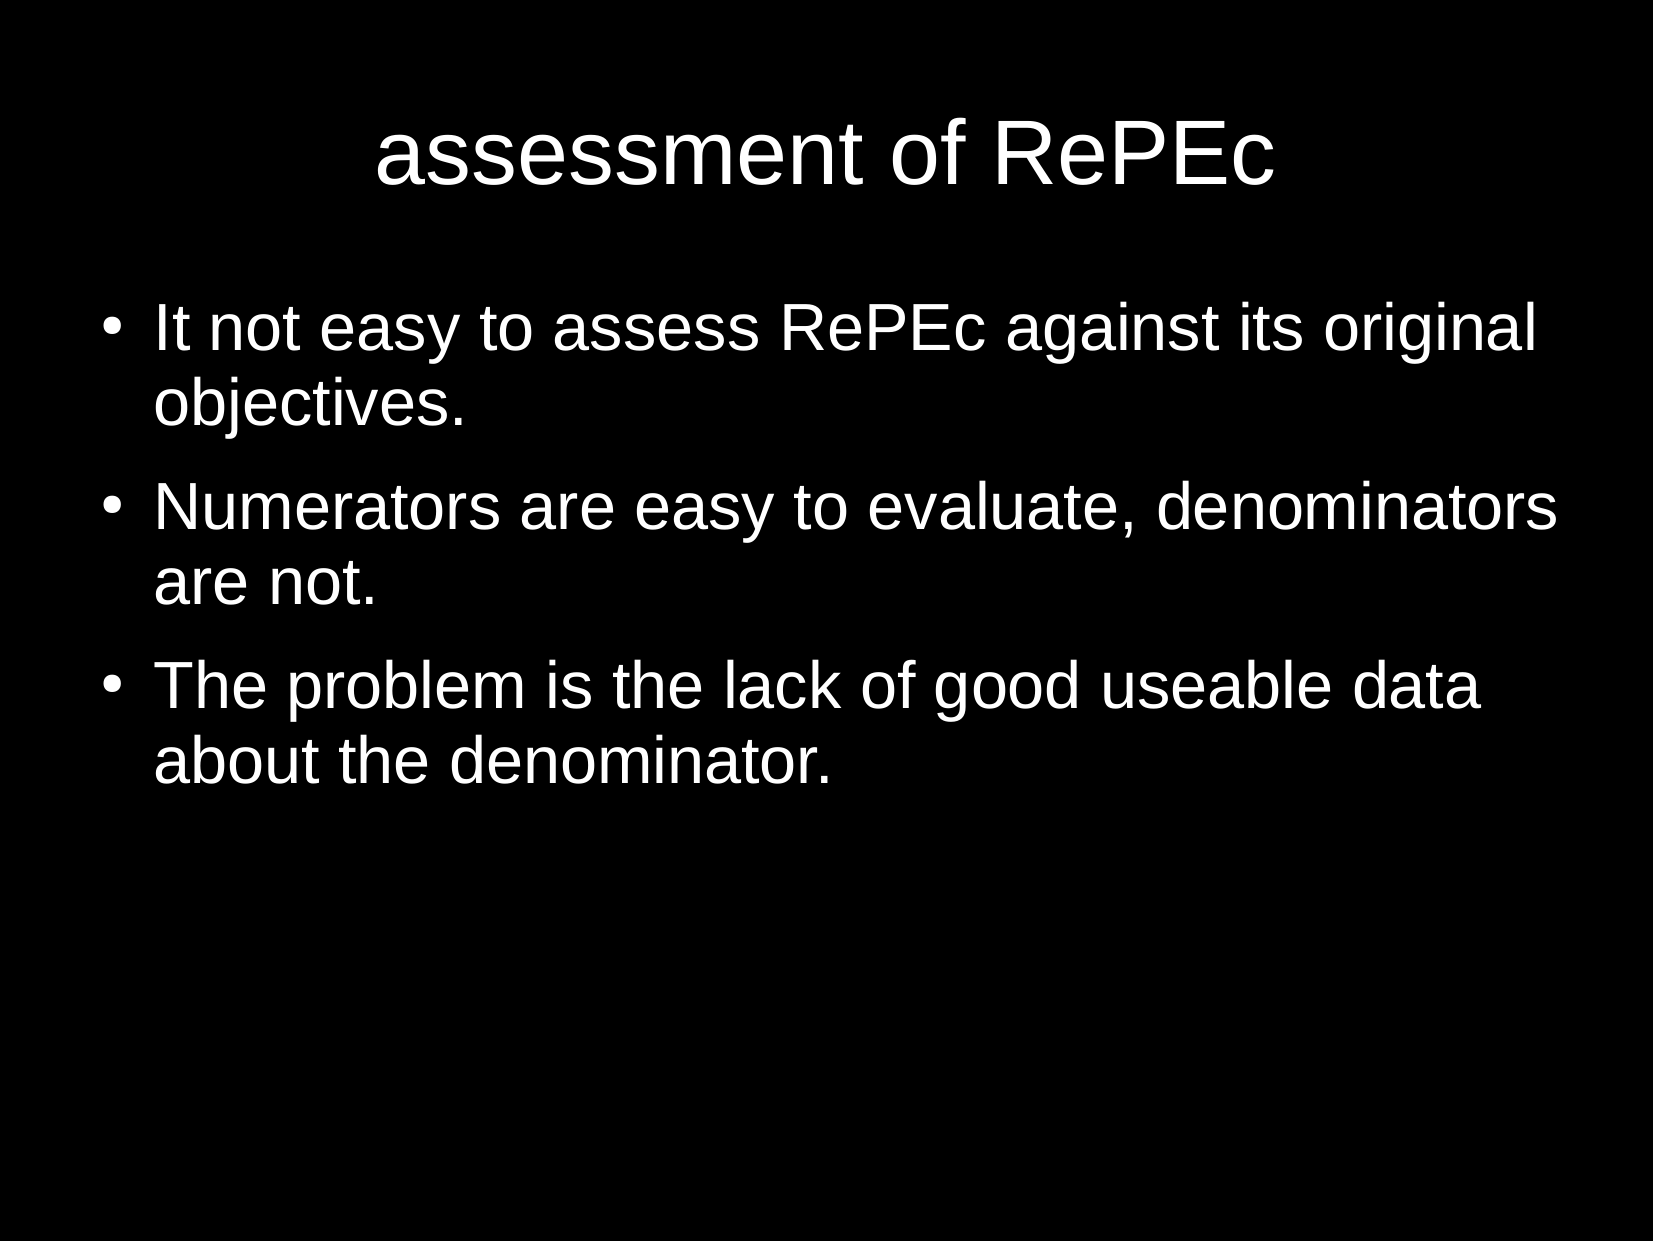

# assessment of RePEc
It not easy to assess RePEc against its original objectives.
Numerators are easy to evaluate, denominators are not.
The problem is the lack of good useable data about the denominator.